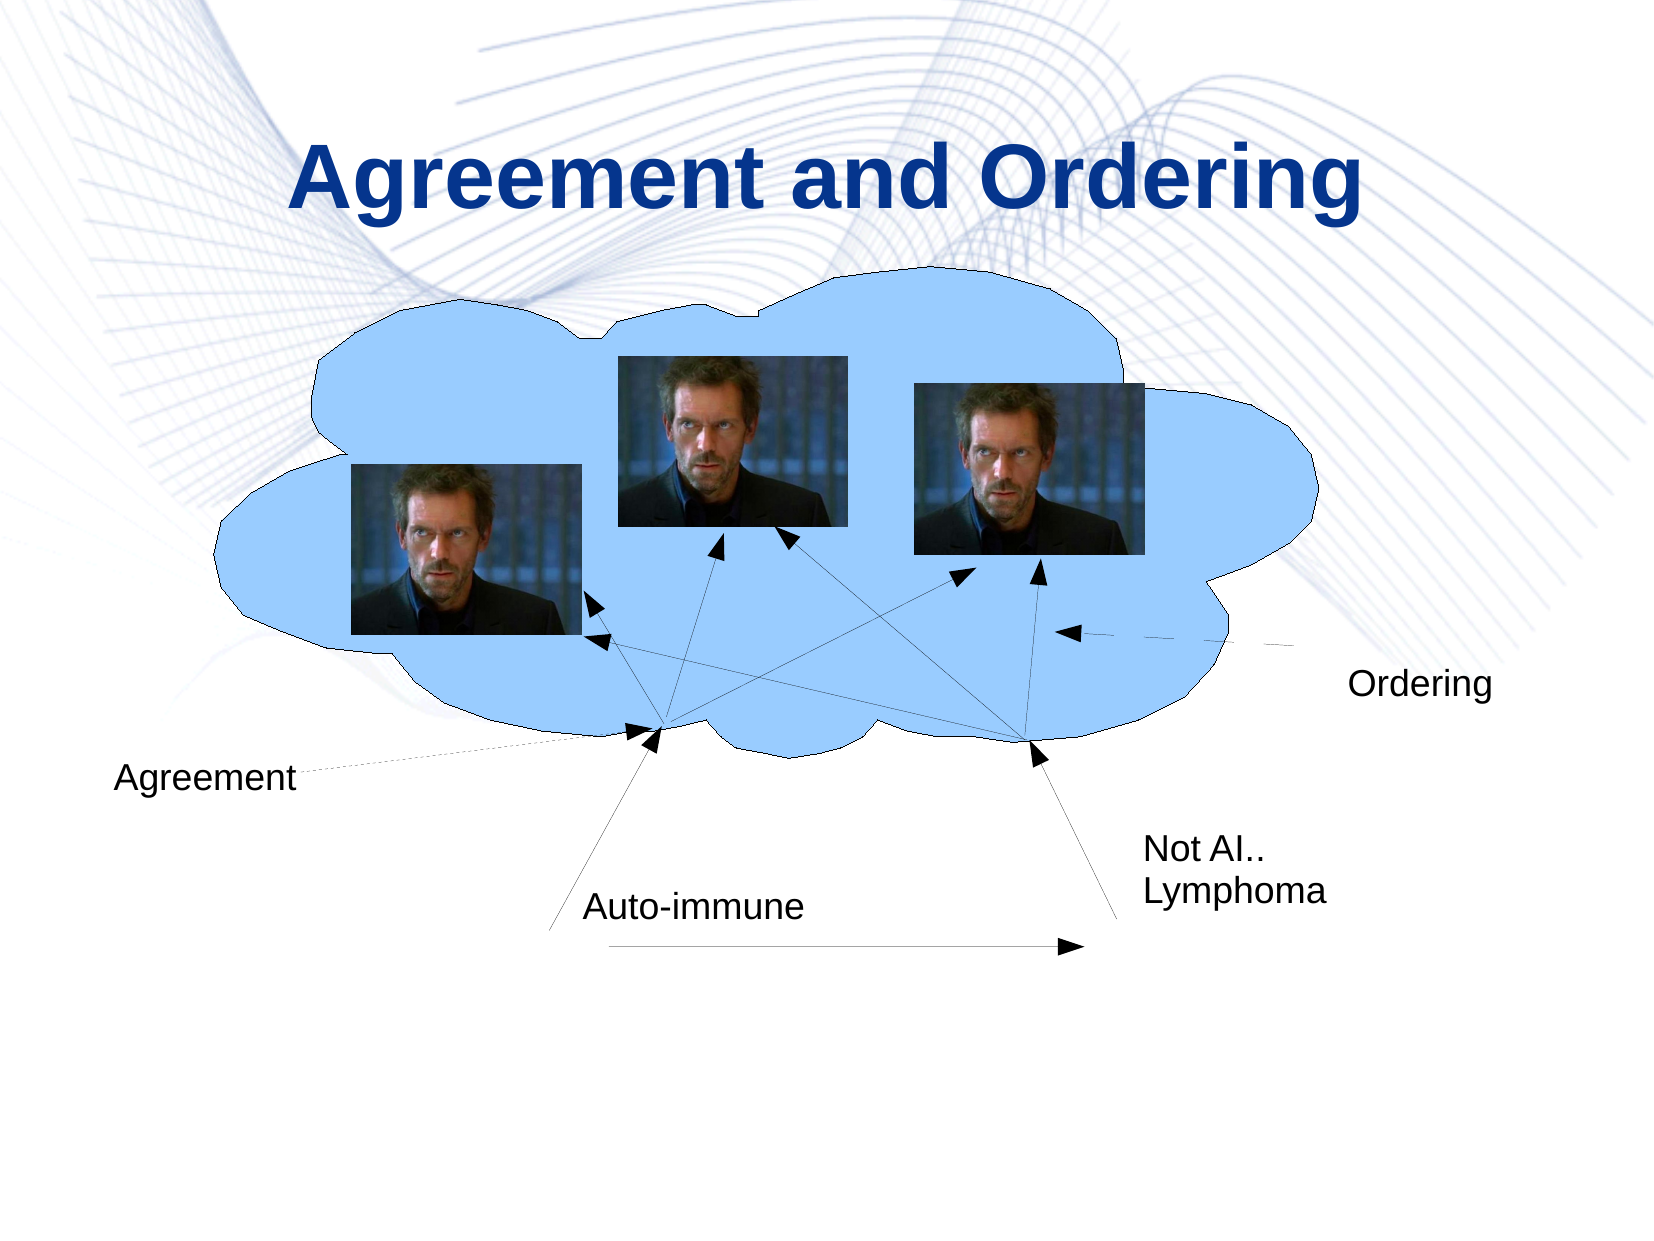

# Agreement and Ordering
Ordering
Agreement
Not AI..
Lymphoma
Auto-immune